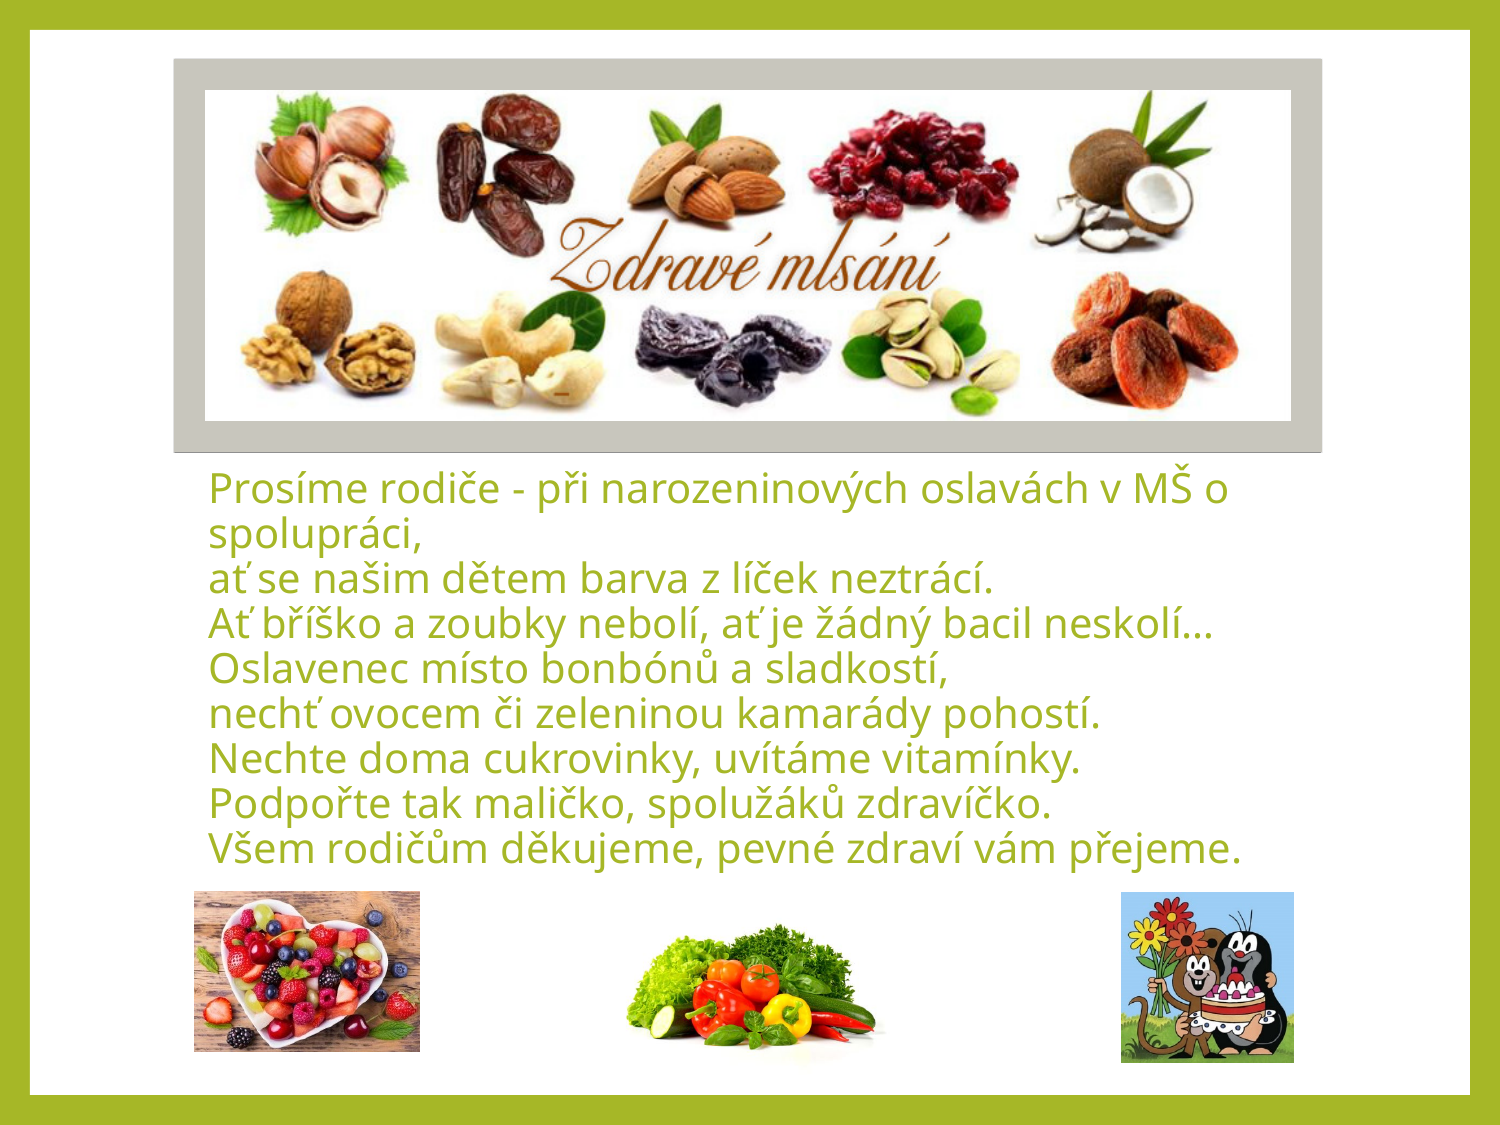

# Prosíme rodiče - při narozeninových oslavách v MŠ o spolupráci, ať se našim dětem barva z líček neztrácí. Ať bříško a zoubky nebolí, ať je žádný bacil neskolí… Oslavenec místo bonbónů a sladkostí, nechť ovocem či zeleninou kamarády pohostí. Nechte doma cukrovinky, uvítáme vitamínky. Podpořte tak maličko, spolužáků zdravíčko. Všem rodičům děkujeme, pevné zdraví vám přejeme.